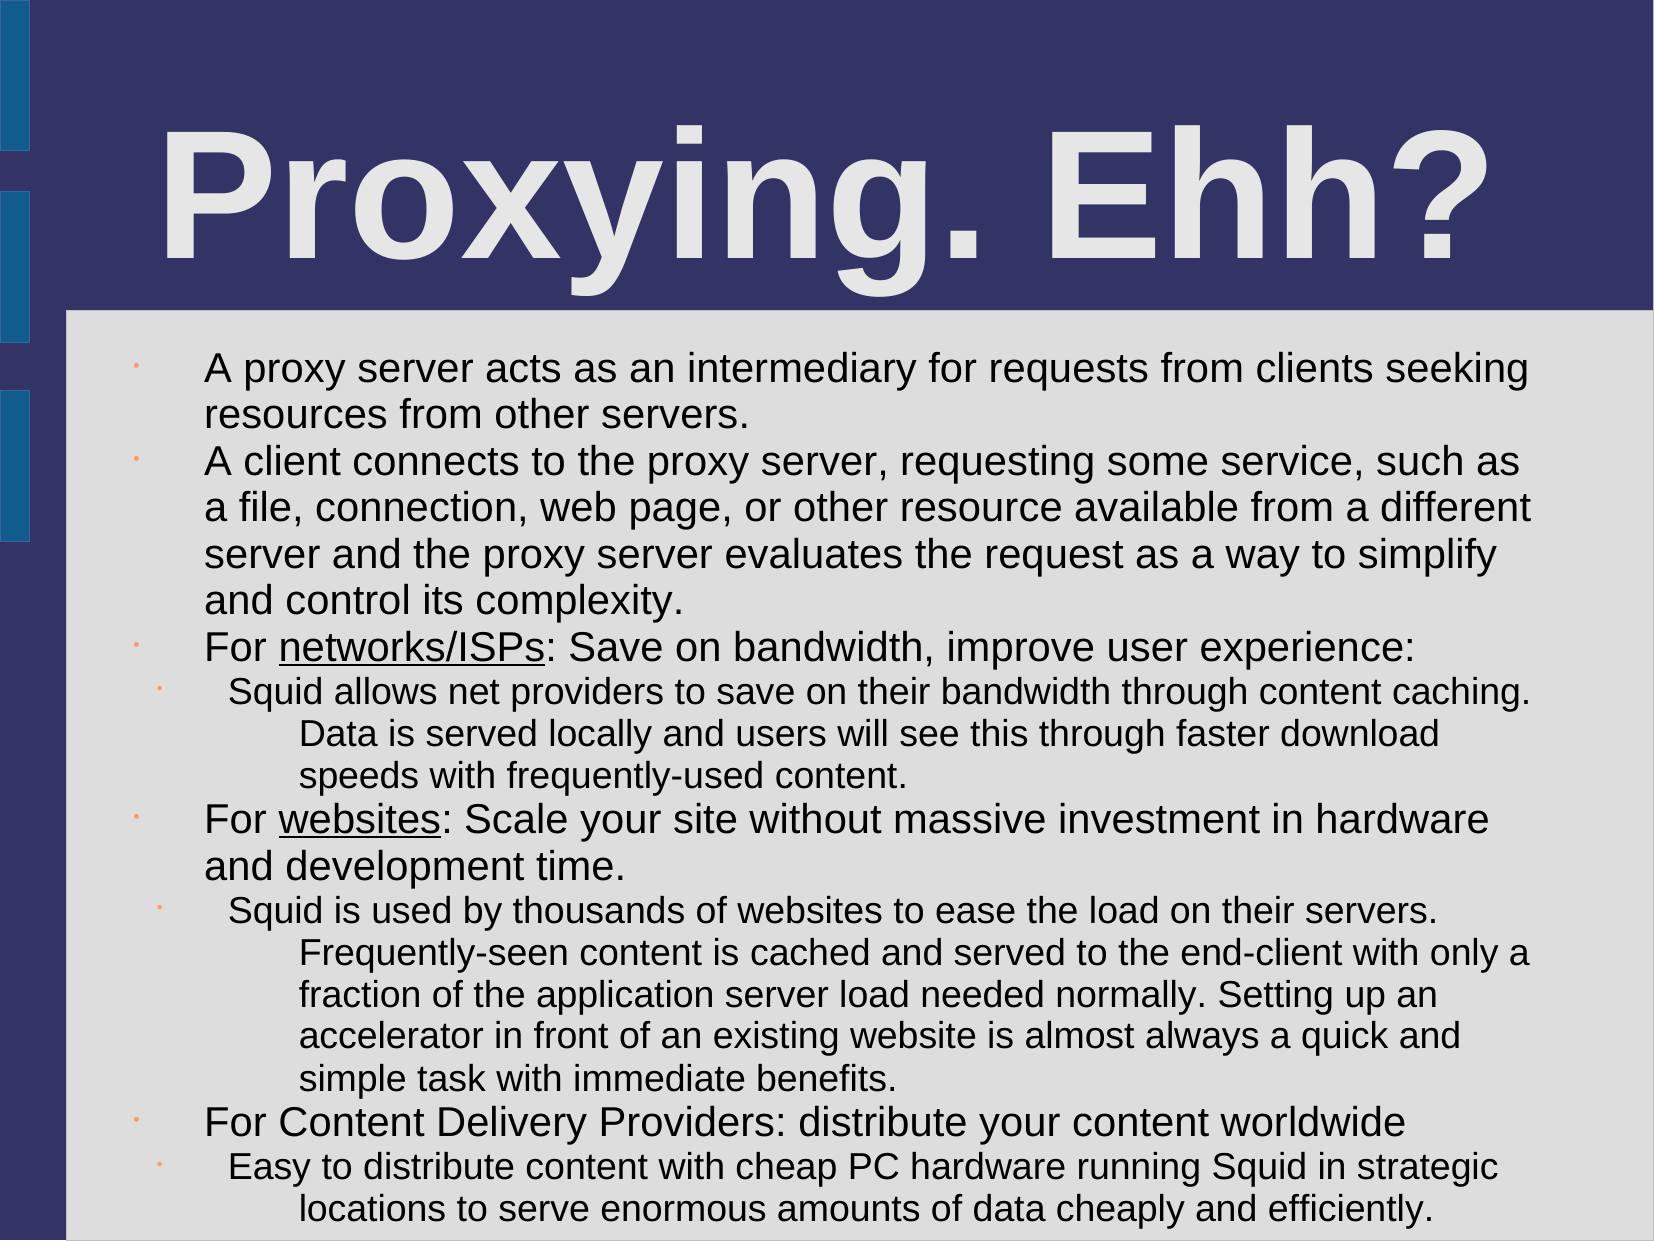

# Proxying. Ehh?
A proxy server acts as an intermediary for requests from clients seeking resources from other servers.
A client connects to the proxy server, requesting some service, such as a file, connection, web page, or other resource available from a different server and the proxy server evaluates the request as a way to simplify and control its complexity.
For networks/ISPs: Save on bandwidth, improve user experience:
Squid allows net providers to save on their bandwidth through content caching. Data is served locally and users will see this through faster download speeds with frequently-used content.
For websites: Scale your site without massive investment in hardware and development time.
Squid is used by thousands of websites to ease the load on their servers. Frequently-seen content is cached and served to the end-client with only a fraction of the application server load needed normally. Setting up an accelerator in front of an existing website is almost always a quick and simple task with immediate benefits.
For Content Delivery Providers: distribute your content worldwide
Easy to distribute content with cheap PC hardware running Squid in strategic locations to serve enormous amounts of data cheaply and efficiently.